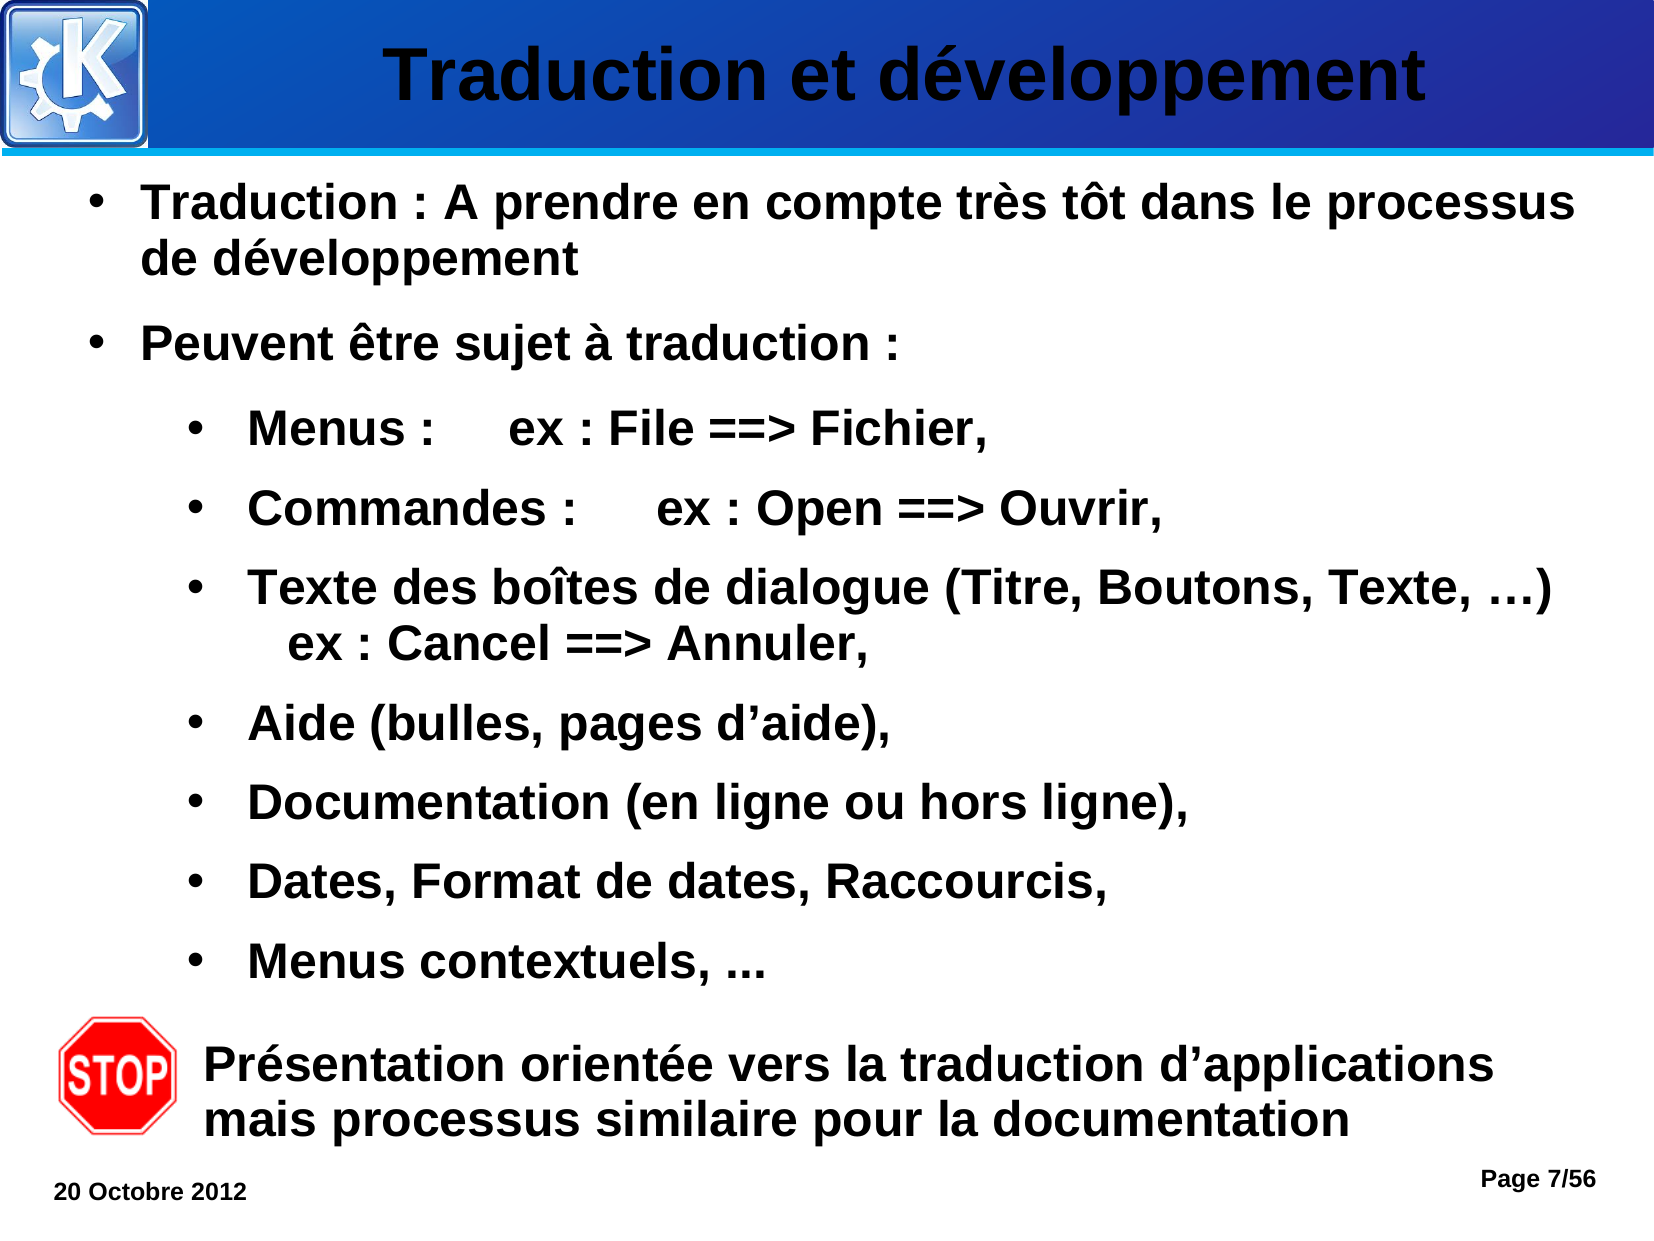

Traduction et développement
Traduction : A prendre en compte très tôt dans le processus de développement
Peuvent être sujet à traduction :
Menus : 	ex : File ==> Fichier,
Commandes : 	ex : Open ==> Ouvrir,
Texte des boîtes de dialogue (Titre, Boutons, Texte, …) 	ex : Cancel ==> Annuler,
Aide (bulles, pages d’aide),
Documentation (en ligne ou hors ligne),
Dates, Format de dates, Raccourcis,
Menus contextuels, ...
Présentation orientée vers la traduction d’applications mais processus similaire pour la documentation